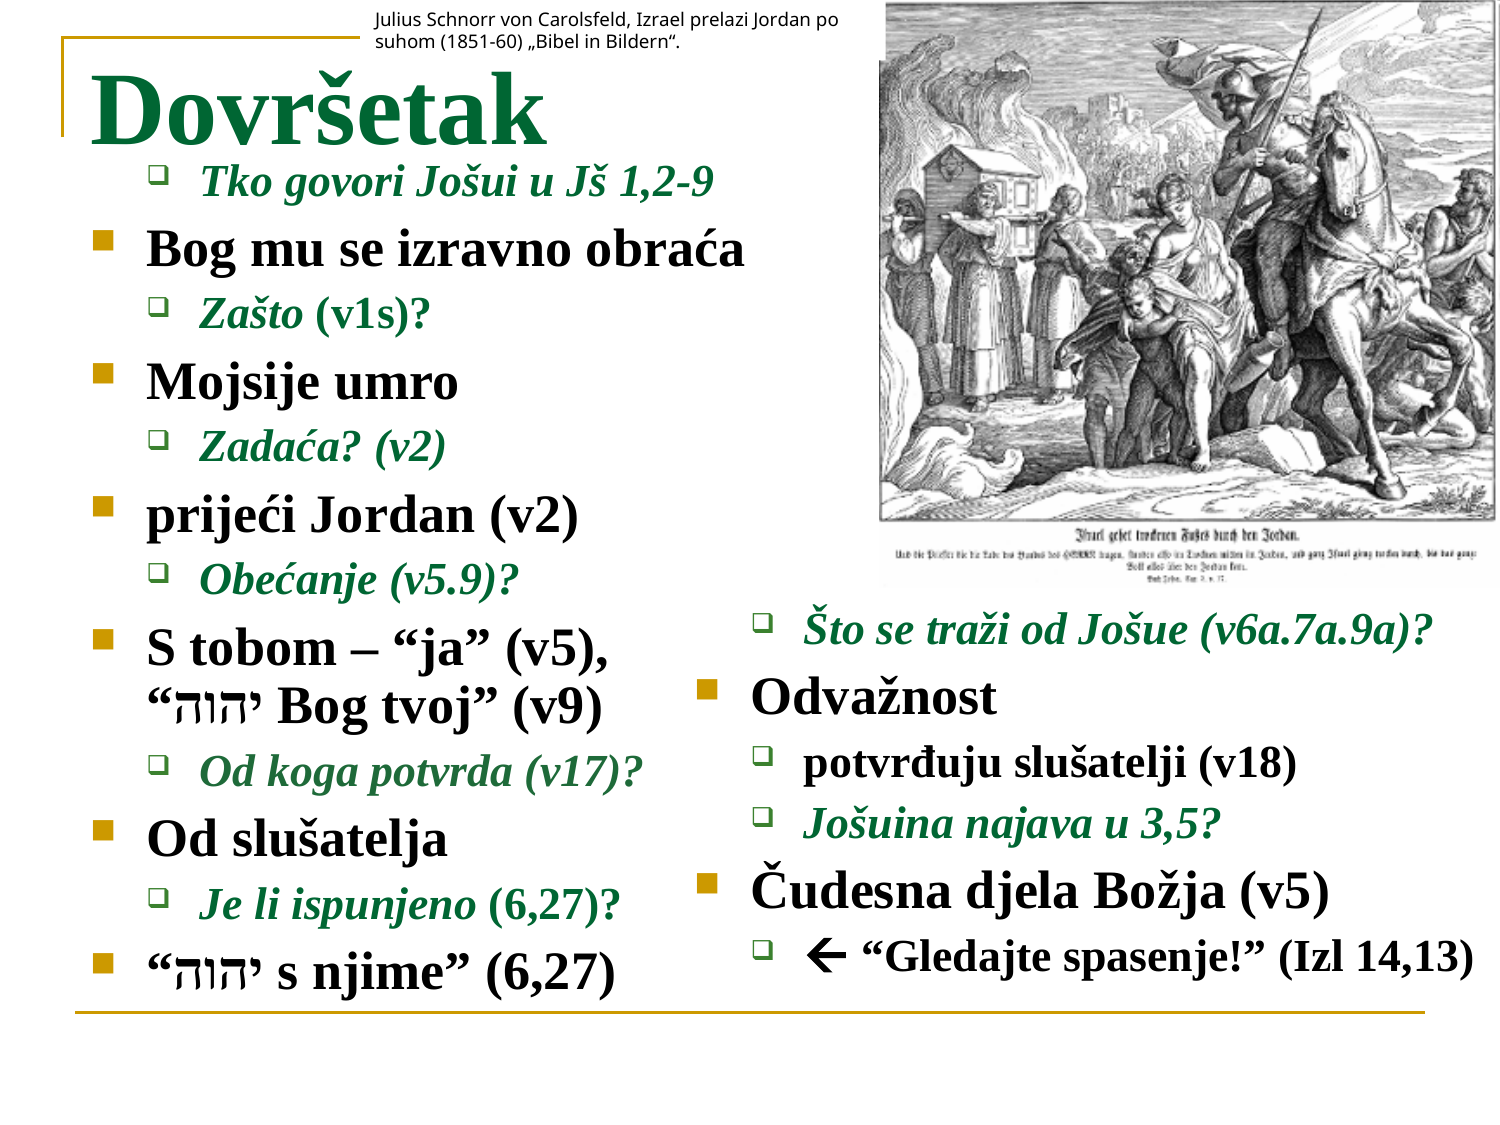

Julius Schnorr von Carolsfeld, Izrael prelazi Jordan po suhom (1851-60) „Bibel in Bildern“.
# Dovršetak
Tko govori Jošui u Jš 1,2-9
Bog mu se izravno obraća
Zašto (v1s)?
Mojsije umro
Zadaća? (v2)
prijeći Jordan (v2)
Obećanje (v5.9)?
S tobom – “ja” (v5),
“יהוה Bog tvoj” (v9)
Od koga potvrda (v17)?
Od slušatelja
Je li ispunjeno (6,27)?
“יהוה s njime” (6,27)
Što se traži od Jošue (v6a.7a.9a)?
Odvažnost
potvrđuju slušatelji (v18)
Jošuina najava u 3,5?
Čudesna djela Božja (v5)
 “Gledajte spasenje!” (Izl 14,13)